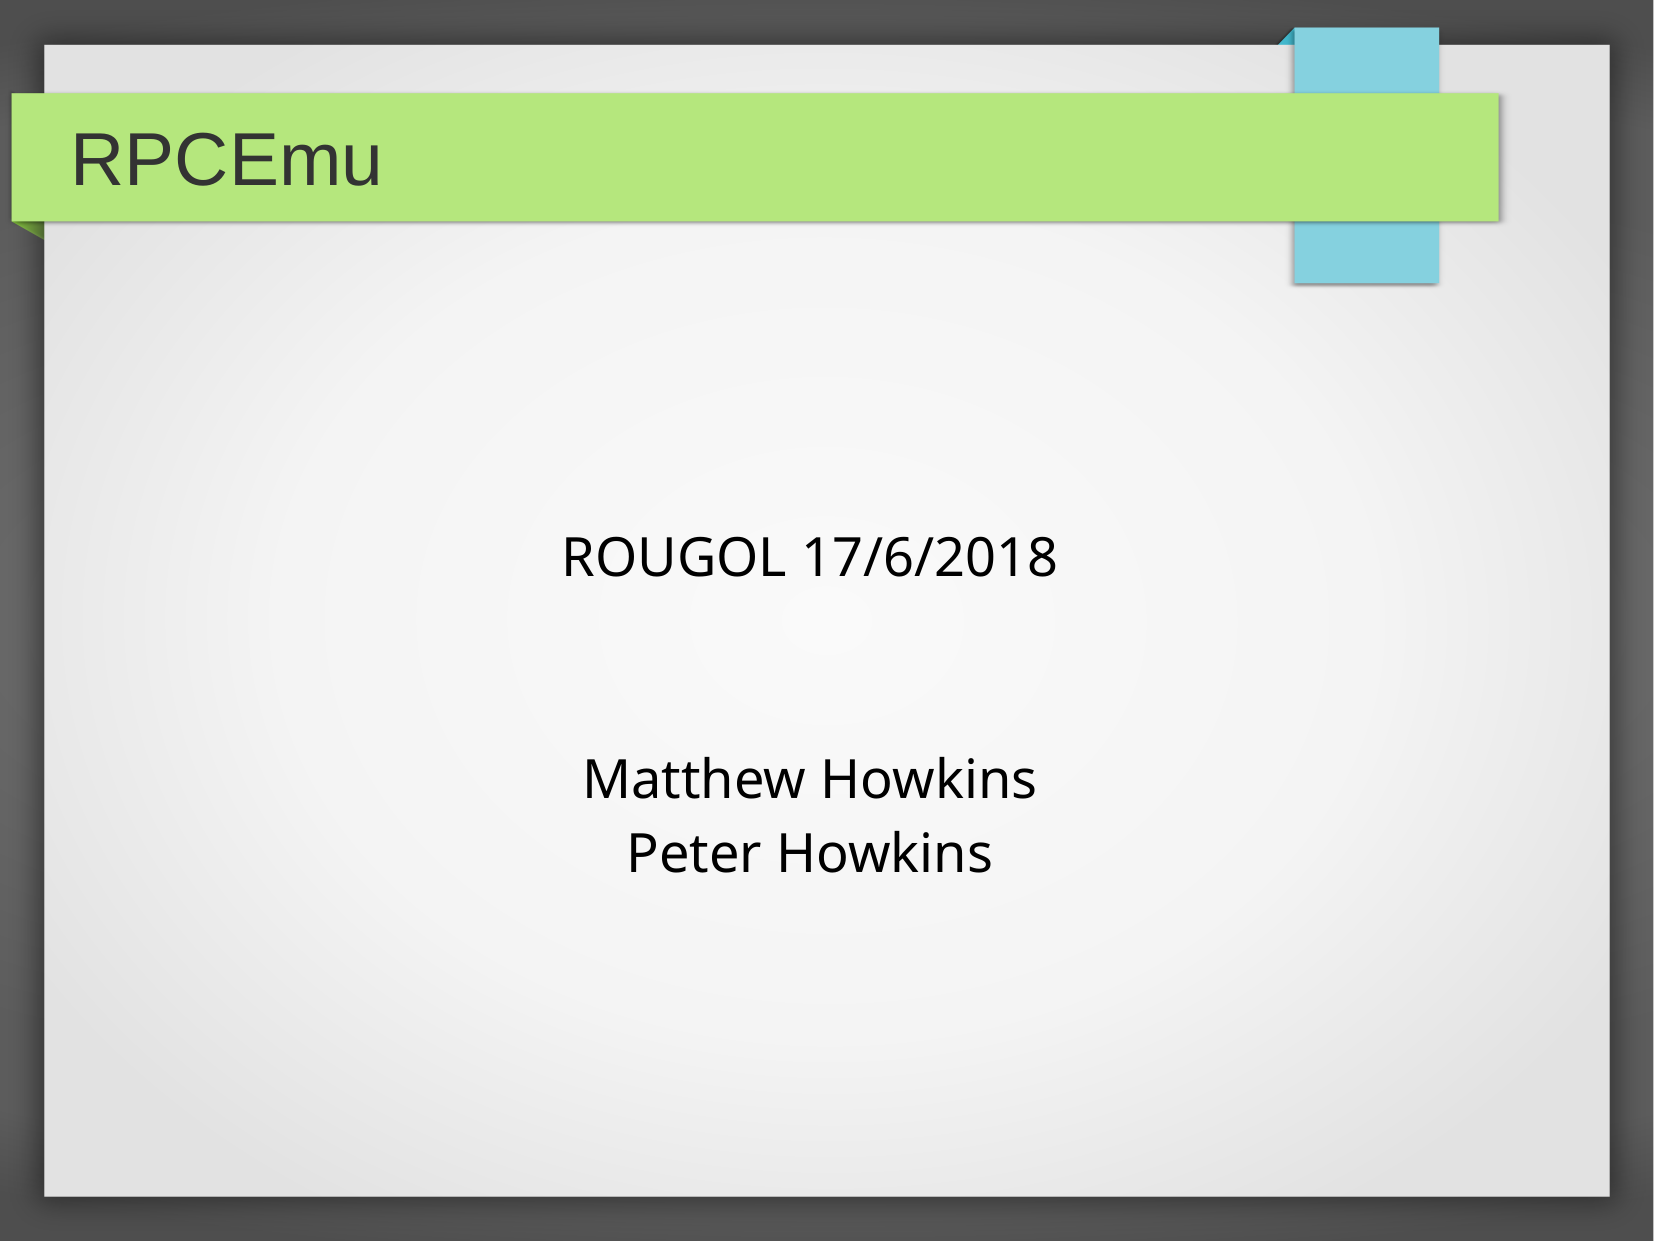

# RPCEmu
ROUGOL 17/6/2018
Matthew Howkins
Peter Howkins